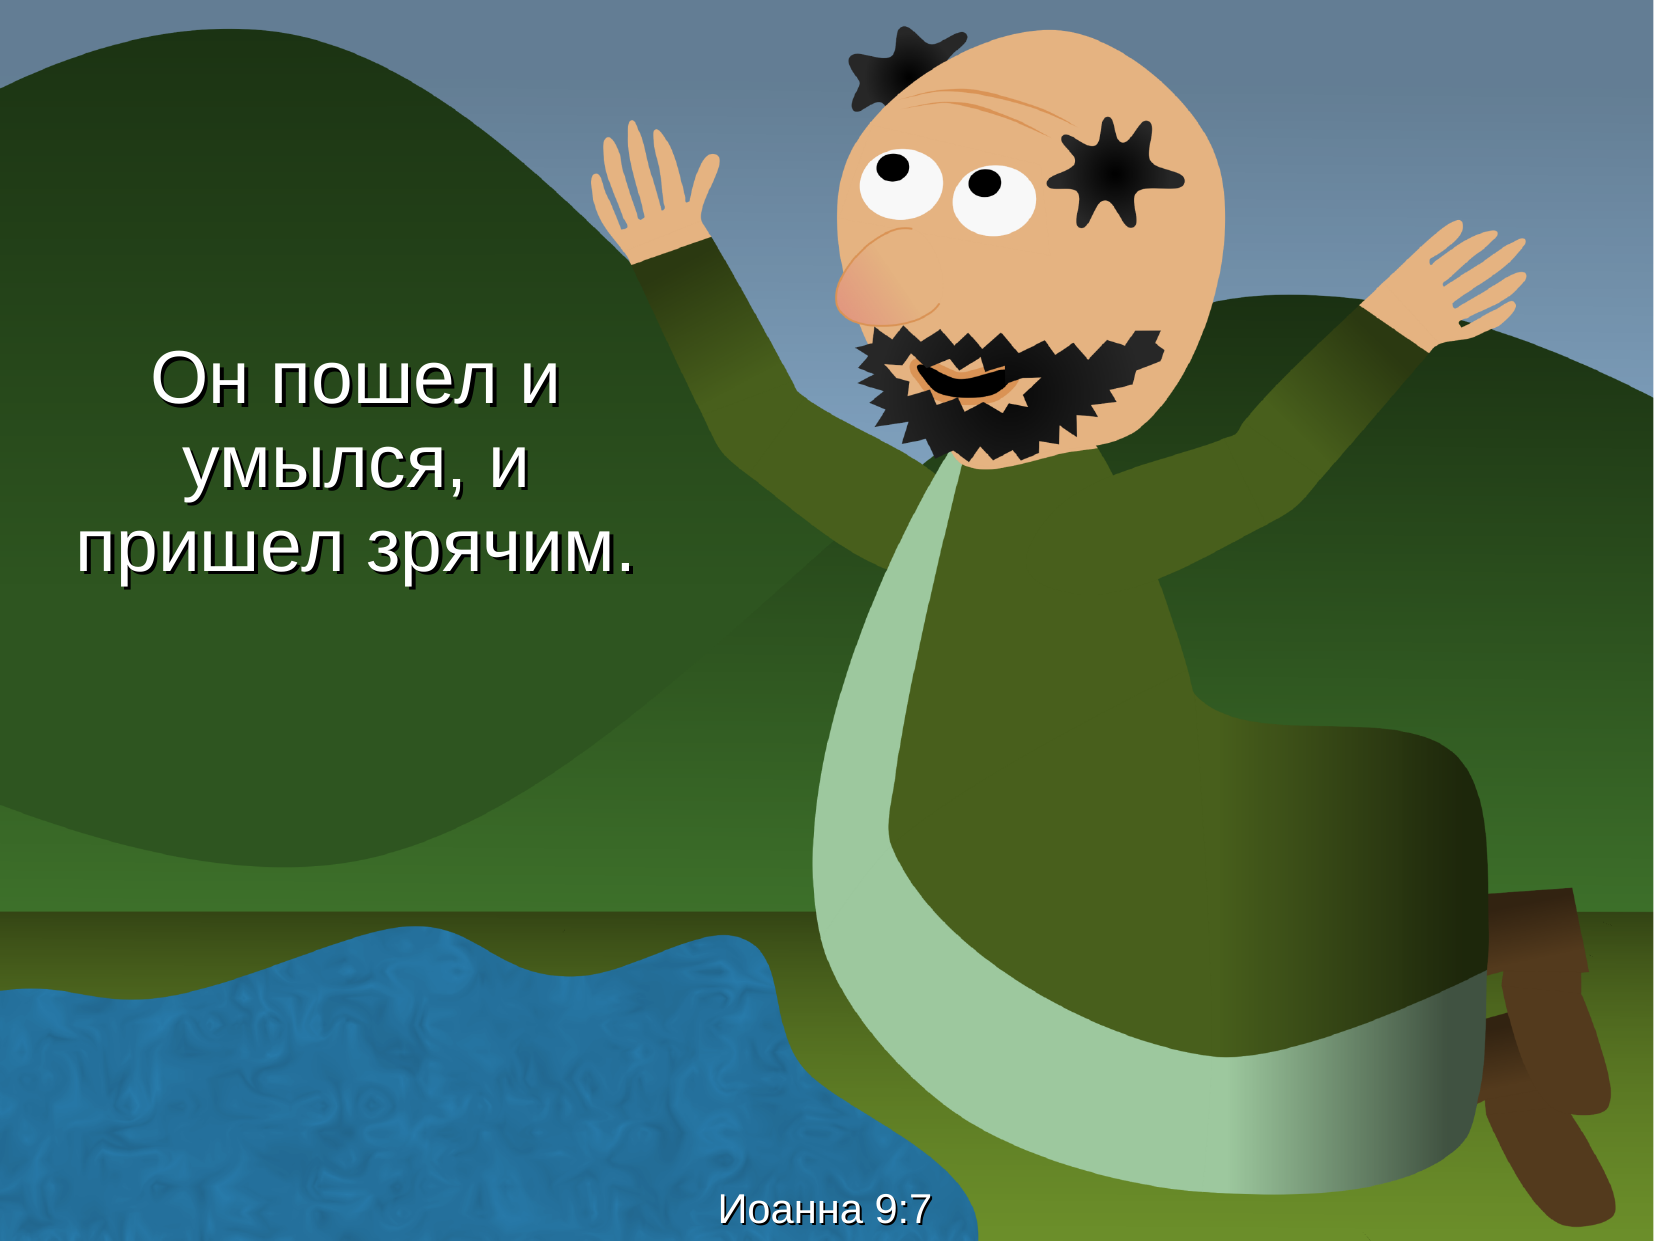

Он пошел и умылся, и пришел зрячим.
Иоанна 9:7